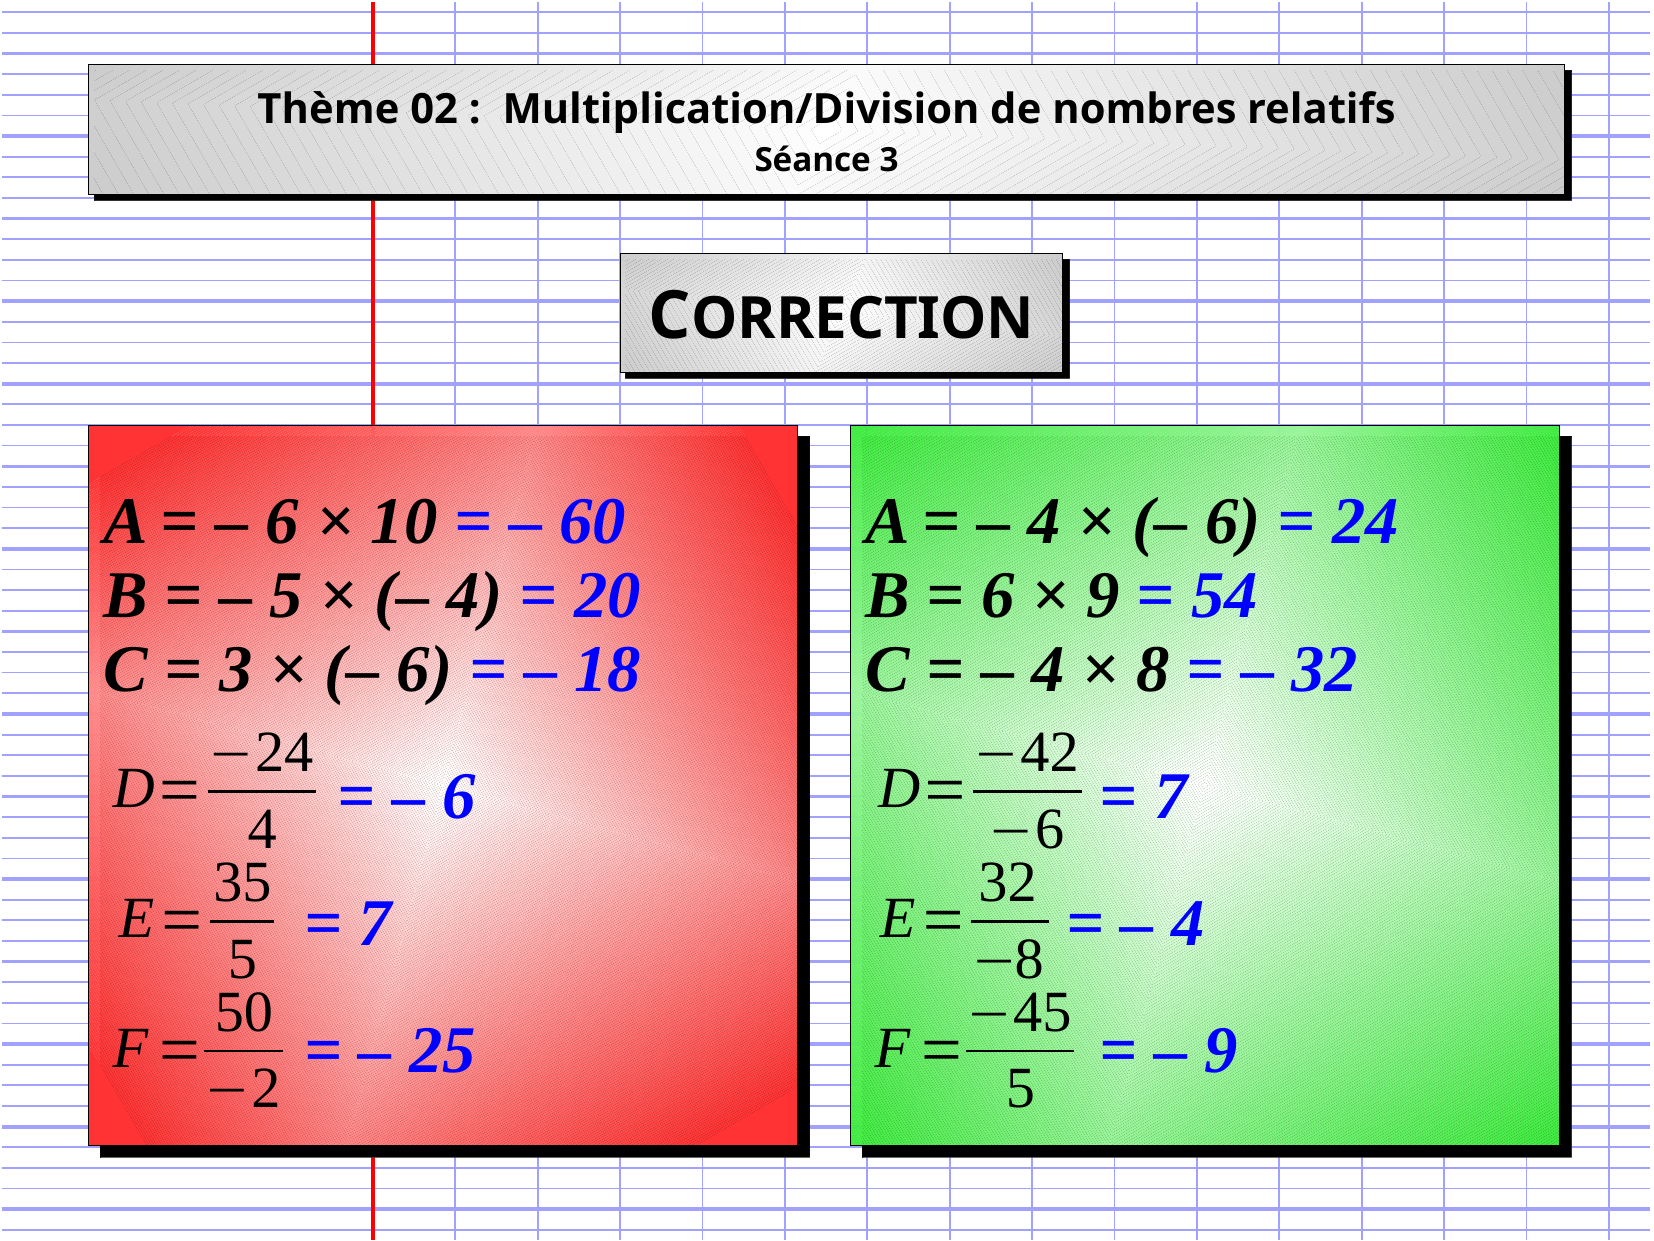

Thème 02 : Multiplication/Division de nombres relatifs
Séance 3
CORRECTION
A = – 6 × 10 = – 60
B = – 5 × (– 4) = 20
C = 3 × (– 6) = – 18
 = – 6
 = 7
 = – 25
A = – 4 × (– 6) = 24
B = 6 × 9 = 54
C = – 4 × 8 = – 32
 = 7
 = – 4
 = – 9